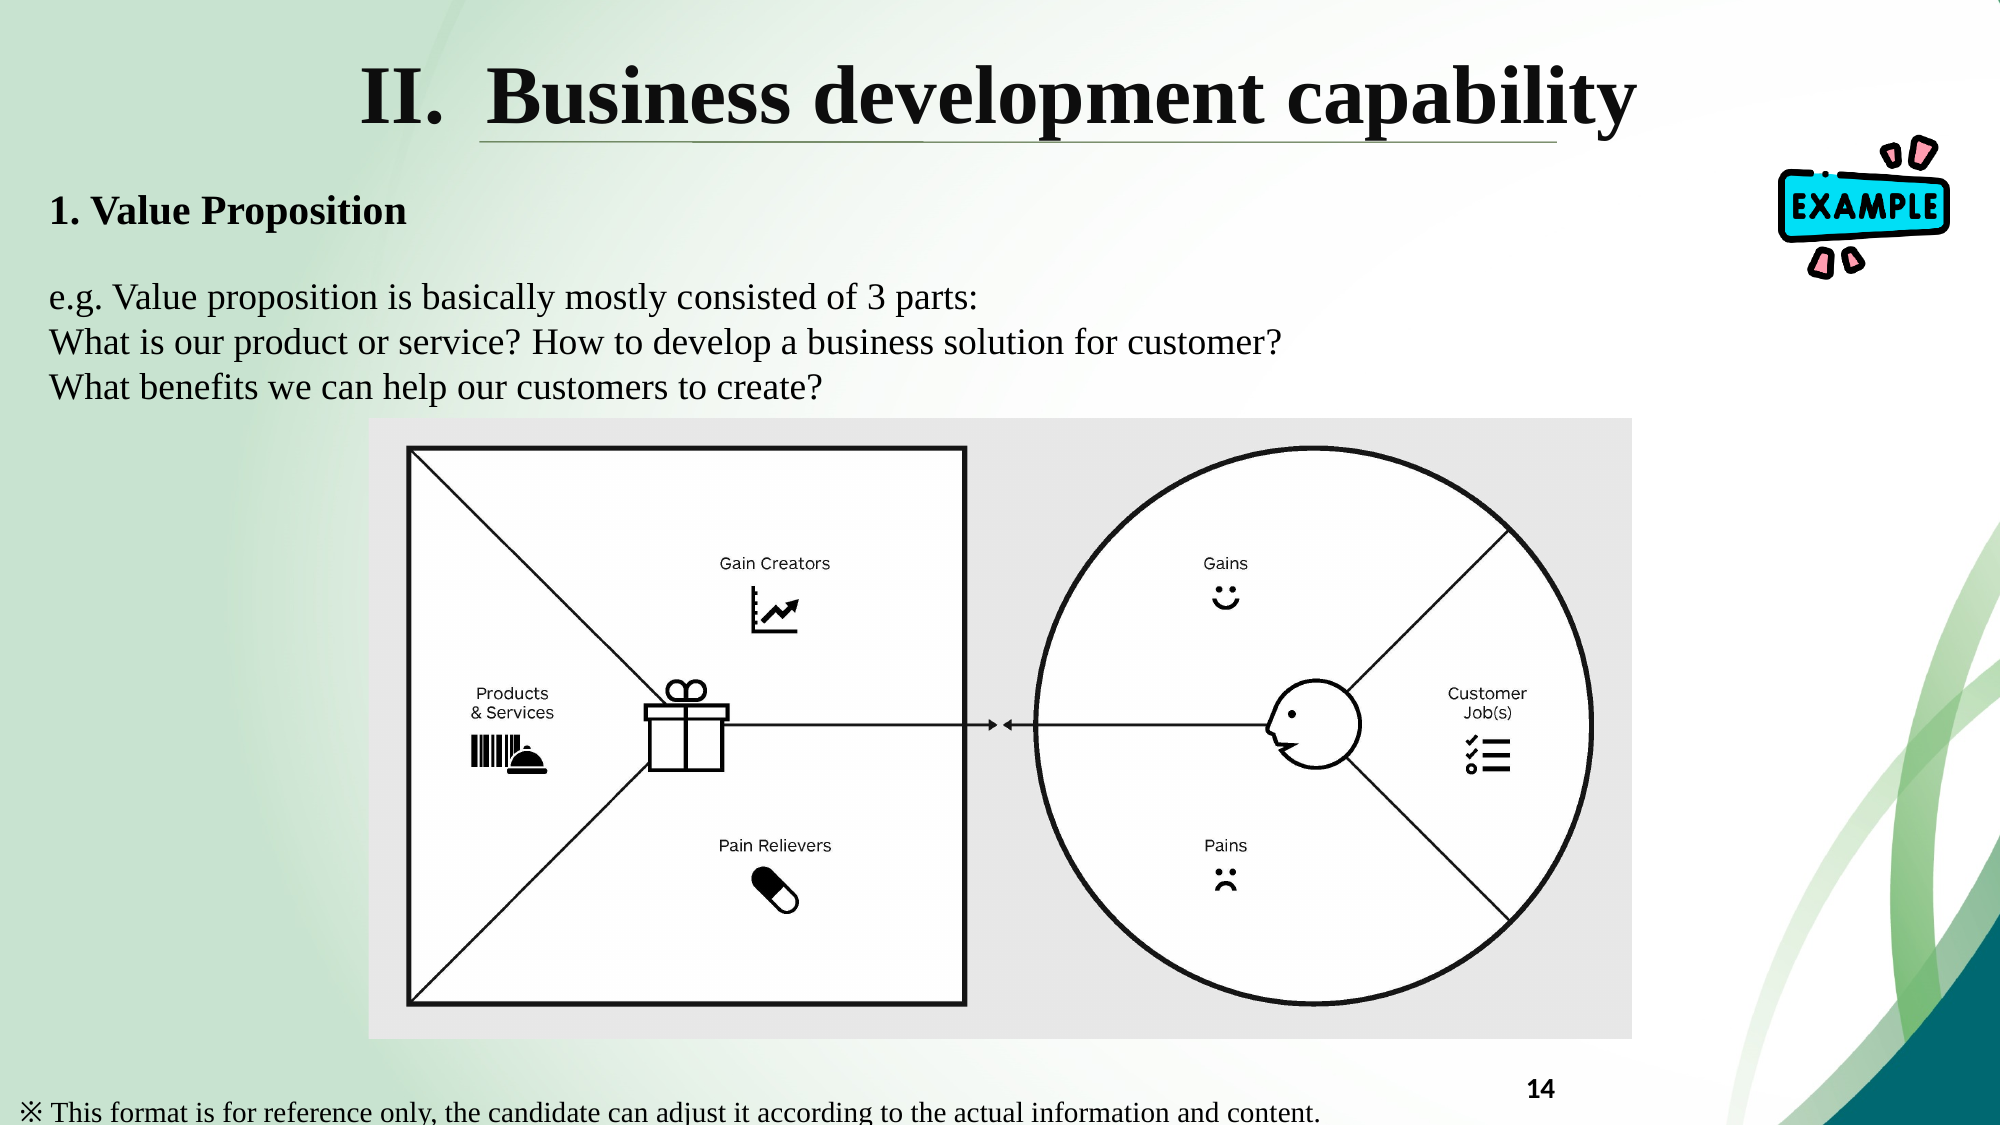

# II. Business development capability
1. Value Proposition
e.g. Value proposition is basically mostly consisted of 3 parts:
What is our product or service? How to develop a business solution for customer?
What benefits we can help our customers to create?
14
※ This format is for reference only, the candidate can adjust it according to the actual information and content.